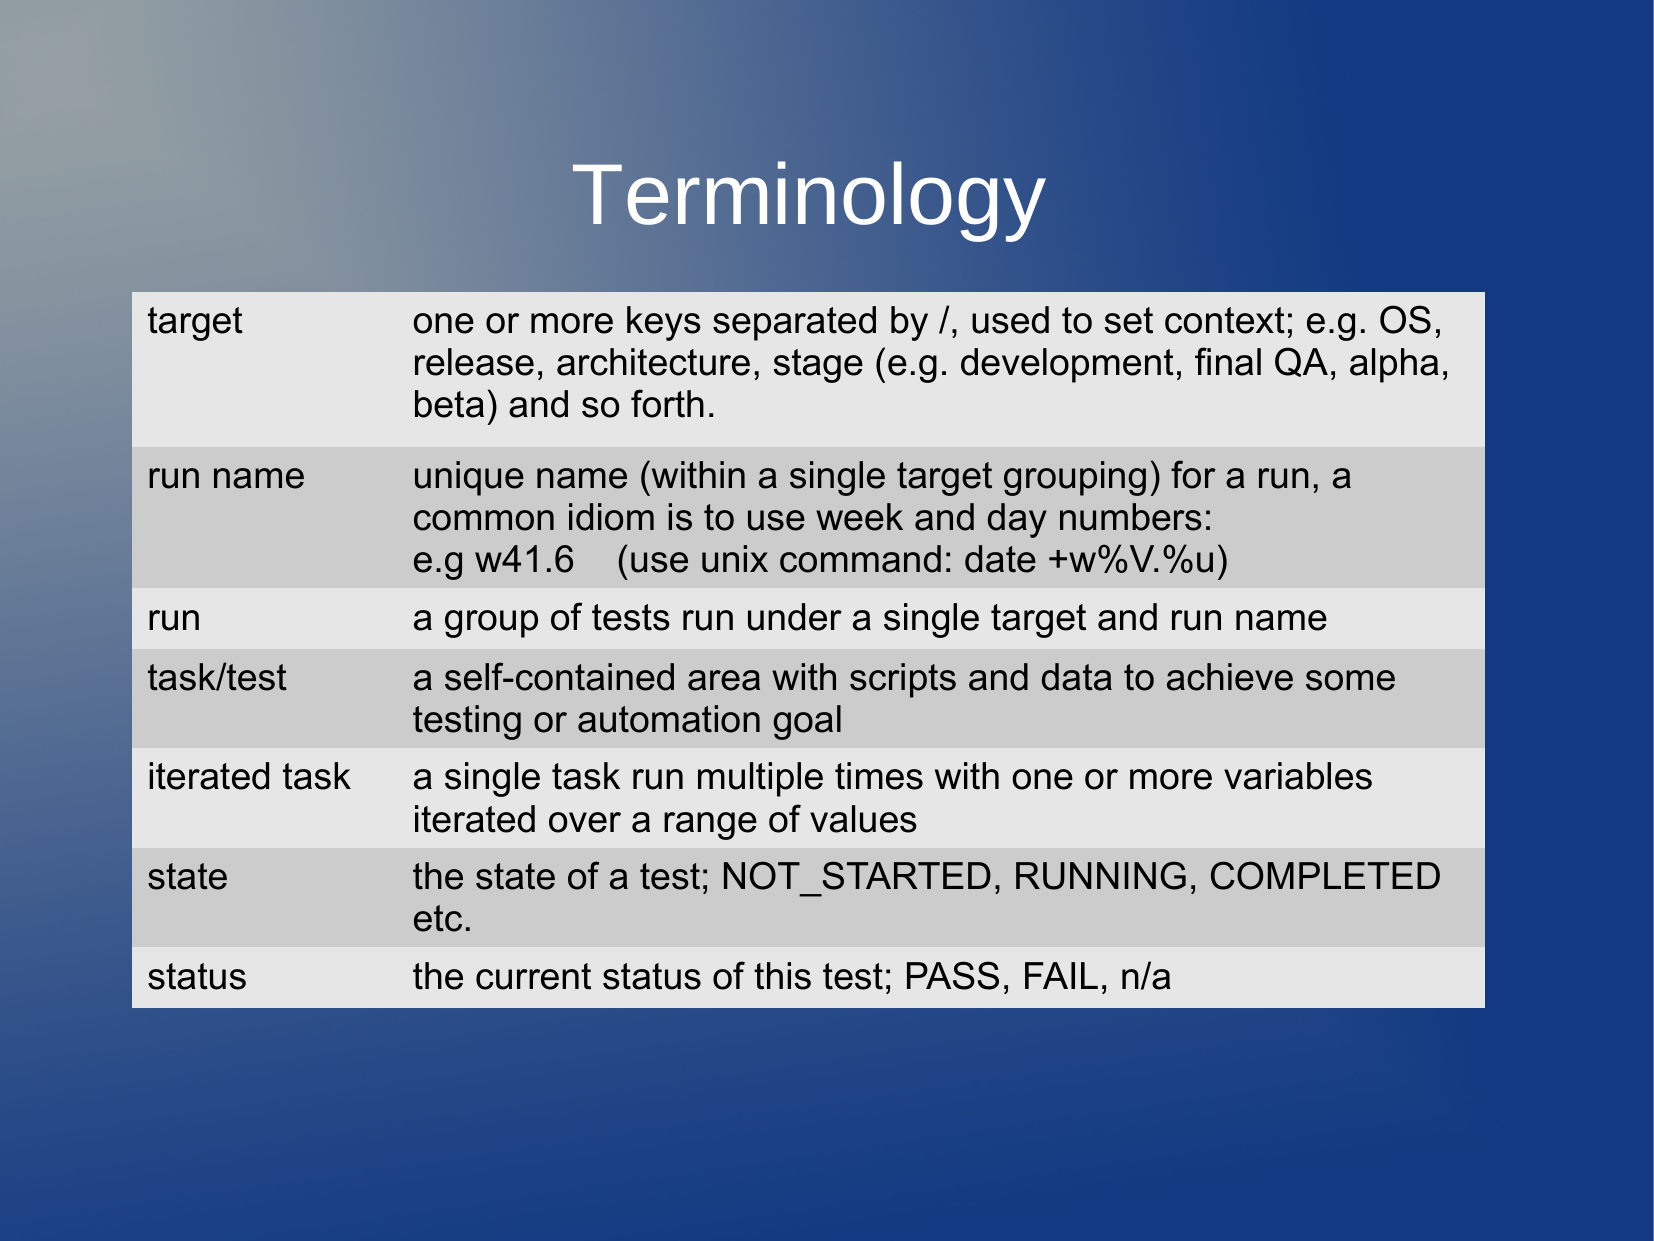

# Terminology
| target | one or more keys separated by /, used to set context; e.g. OS, release, architecture, stage (e.g. development, final QA, alpha, beta) and so forth. |
| --- | --- |
| run name | unique name (within a single target grouping) for a run, a common idiom is to use week and day numbers: e.g w41.6 (use unix command: date +w%V.%u) |
| run | a group of tests run under a single target and run name |
| task/test | a self-contained area with scripts and data to achieve some testing or automation goal |
| iterated task | a single task run multiple times with one or more variables iterated over a range of values |
| state | the state of a test; NOT\_STARTED, RUNNING, COMPLETED etc. |
| status | the current status of this test; PASS, FAIL, n/a |